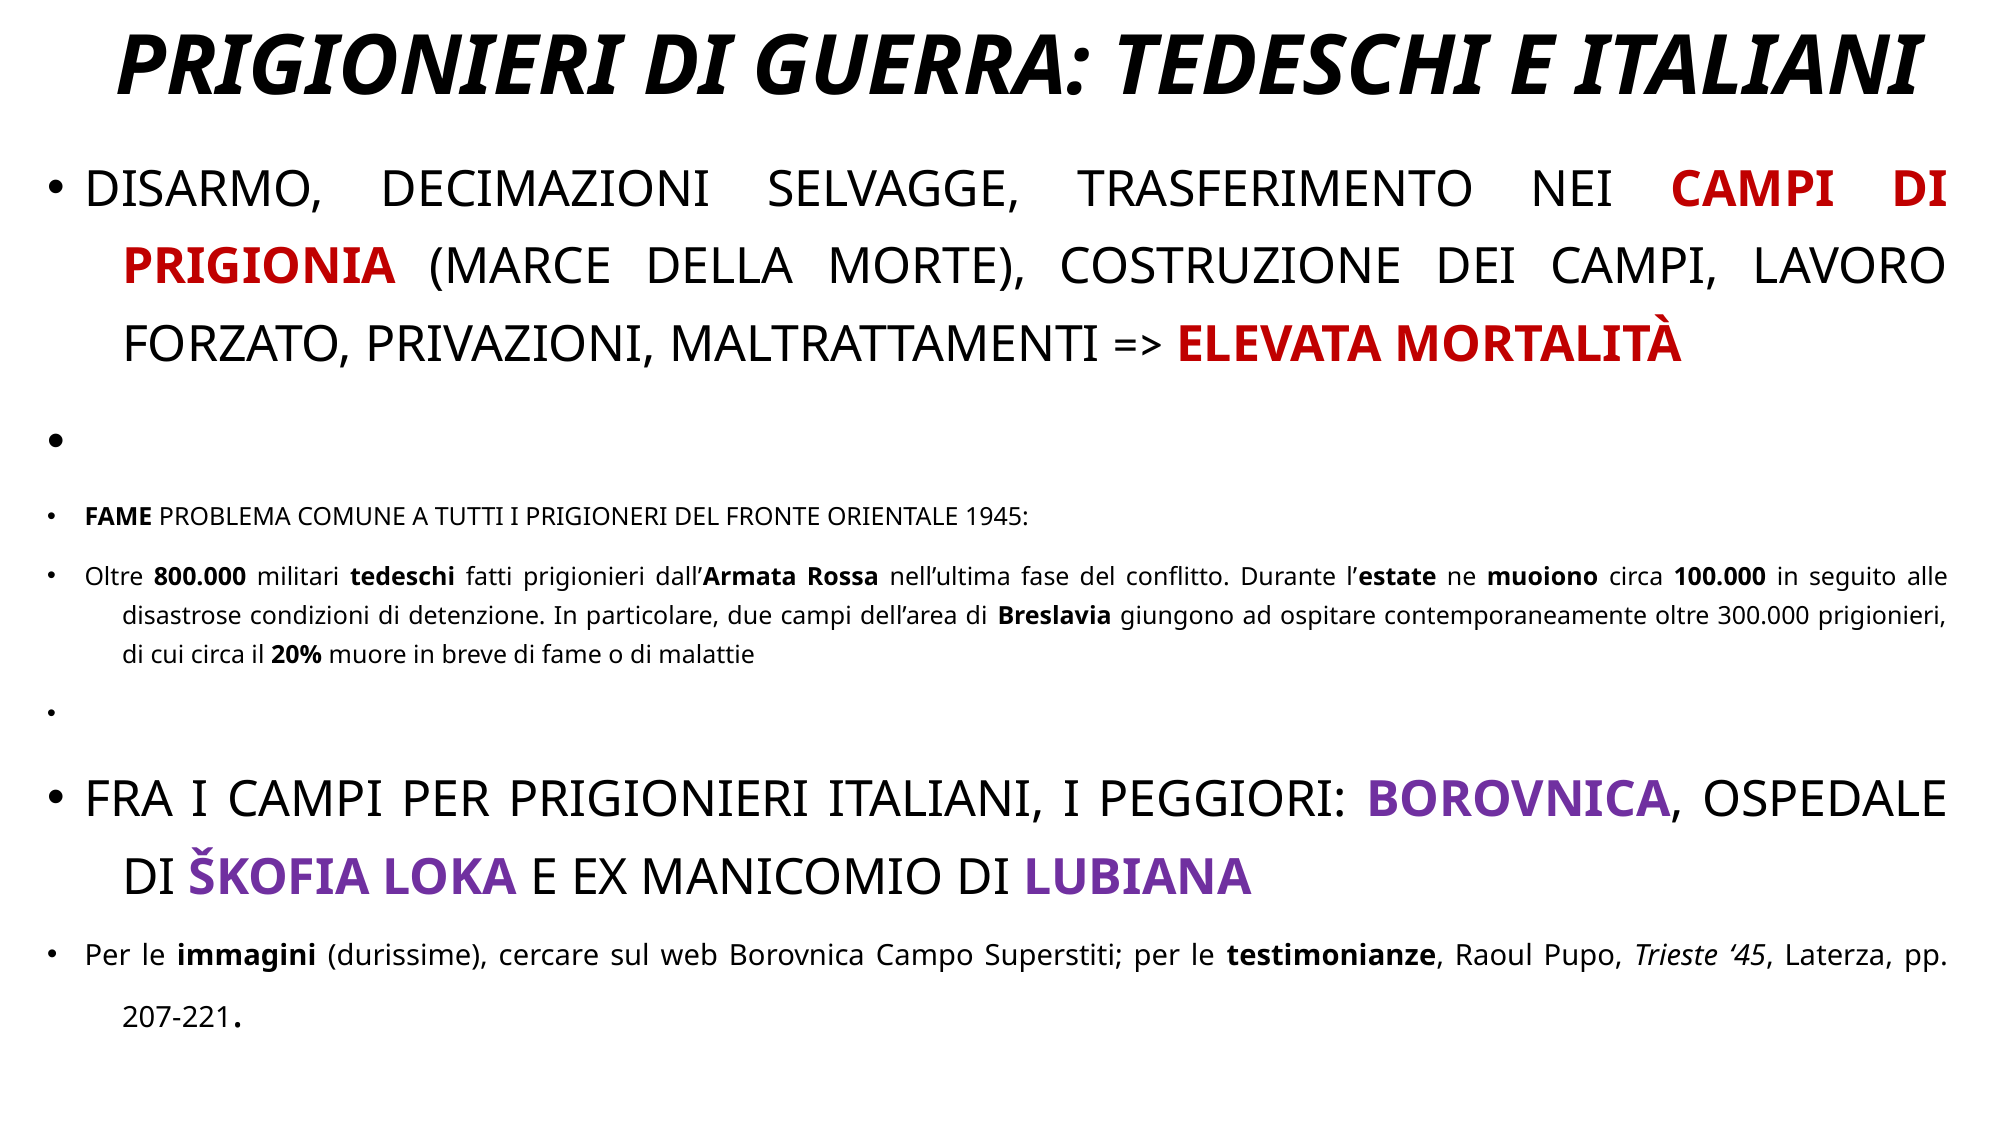

# PRIGIONIERI DI GUERRA: TEDESCHI E ITALIANI
DISARMO, DECIMAZIONI SELVAGGE, TRASFERIMENTO NEI CAMPI DI PRIGIONIA (MARCE DELLA MORTE), COSTRUZIONE DEI CAMPI, LAVORO FORZATO, PRIVAZIONI, MALTRATTAMENTI => ELEVATA MORTALITÀ
FAME PROBLEMA COMUNE A TUTTI I PRIGIONERI DEL FRONTE ORIENTALE 1945:
Oltre 800.000 militari tedeschi fatti prigionieri dall’Armata Rossa nell’ultima fase del conflitto. Durante l’estate ne muoiono circa 100.000 in seguito alle disastrose condizioni di detenzione. In particolare, due campi dell’area di Breslavia giungono ad ospitare contemporaneamente oltre 300.000 prigionieri, di cui circa il 20% muore in breve di fame o di malattie
FRA I CAMPI PER PRIGIONIERI ITALIANI, I PEGGIORI: BOROVNICA, OSPEDALE DI ŠKOFIA LOKA E EX MANICOMIO DI LUBIANA
Per le immagini (durissime), cercare sul web Borovnica Campo Superstiti; per le testimonianze, Raoul Pupo, Trieste ‘45, Laterza, pp. 207-221.